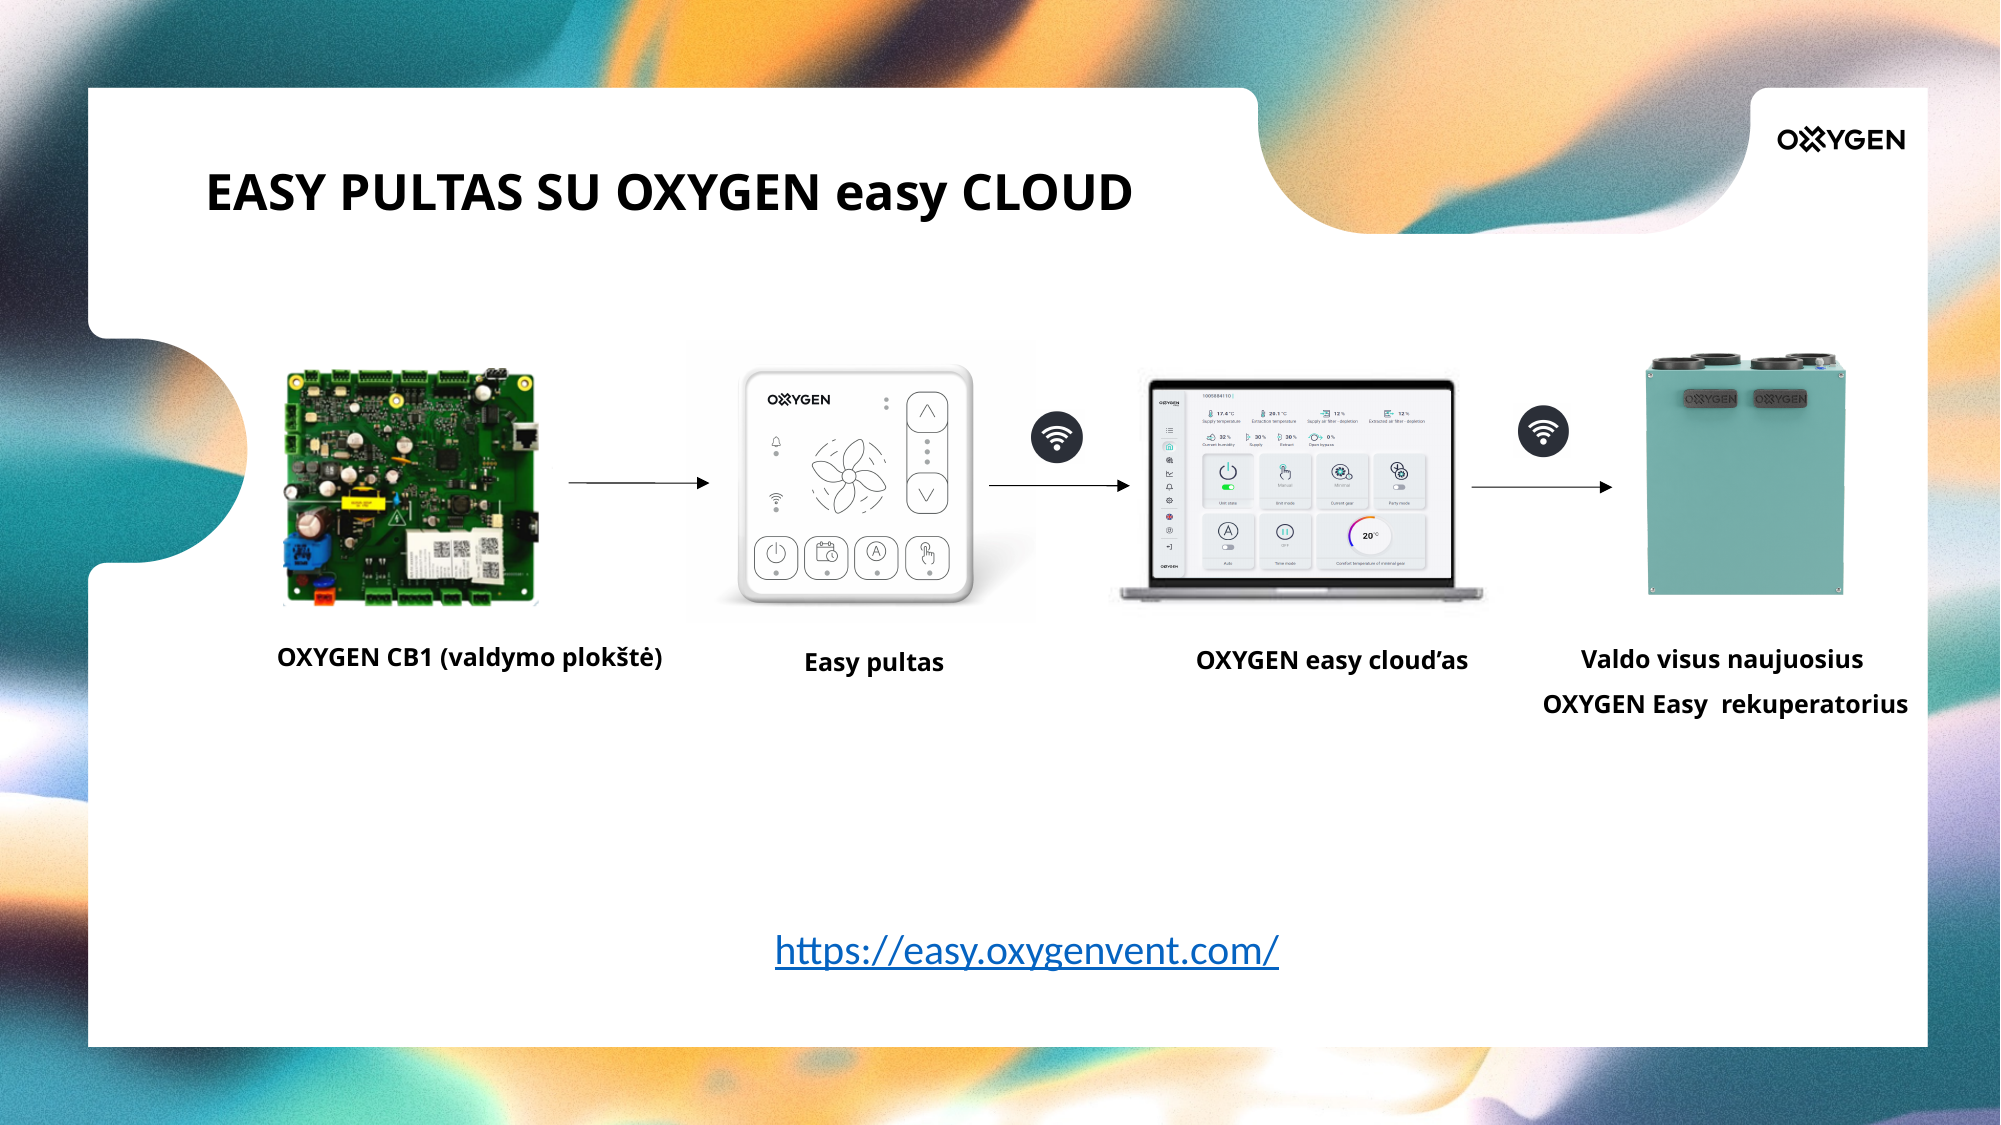

EASY PULTAS SU OXYGEN easy CLOUD
OXYGEN CB1 (valdymo plokštė)
Valdo visus naujuosius
OXYGEN Easy rekuperatorius
OXYGEN easy cloud’as
Easy pultas
https://easy.oxygenvent.com/